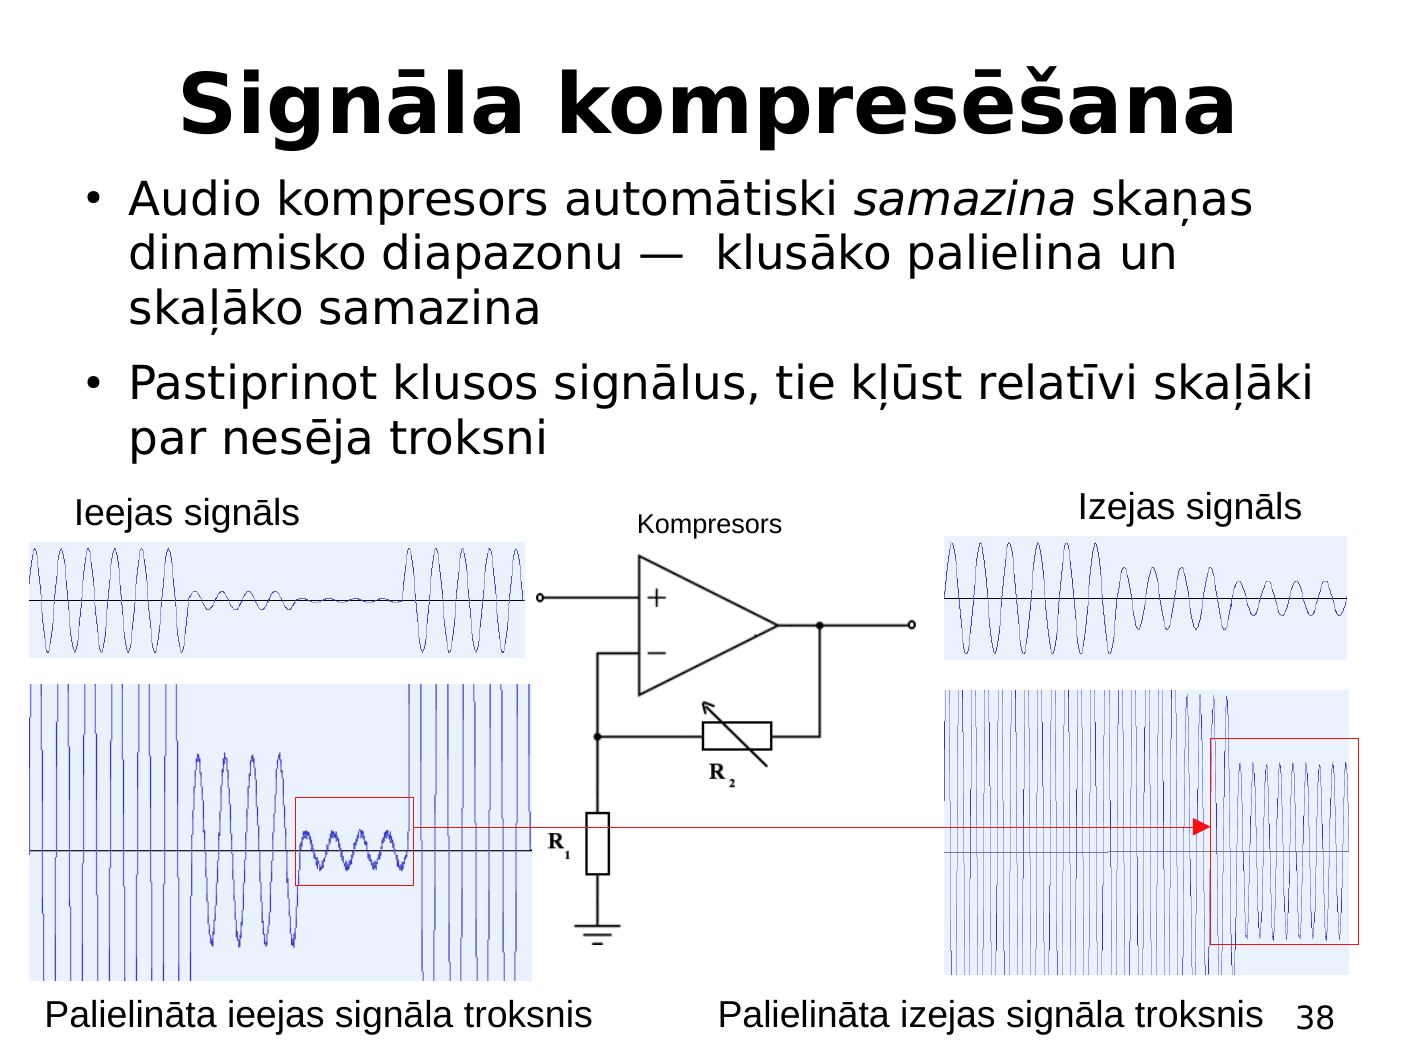

# Signāla kompresēšana
Audio kompresors automātiski samazina skaņas dinamisko diapazonu — klusāko palielina un skaļāko samazina
Pastiprinot klusos signālus, tie kļūst relatīvi skaļāki par nesēja troksni
Izejas signāls
Ieejas signāls
Kompresors
Palielināta izejas signāla troksnis
Palielināta ieejas signāla troksnis